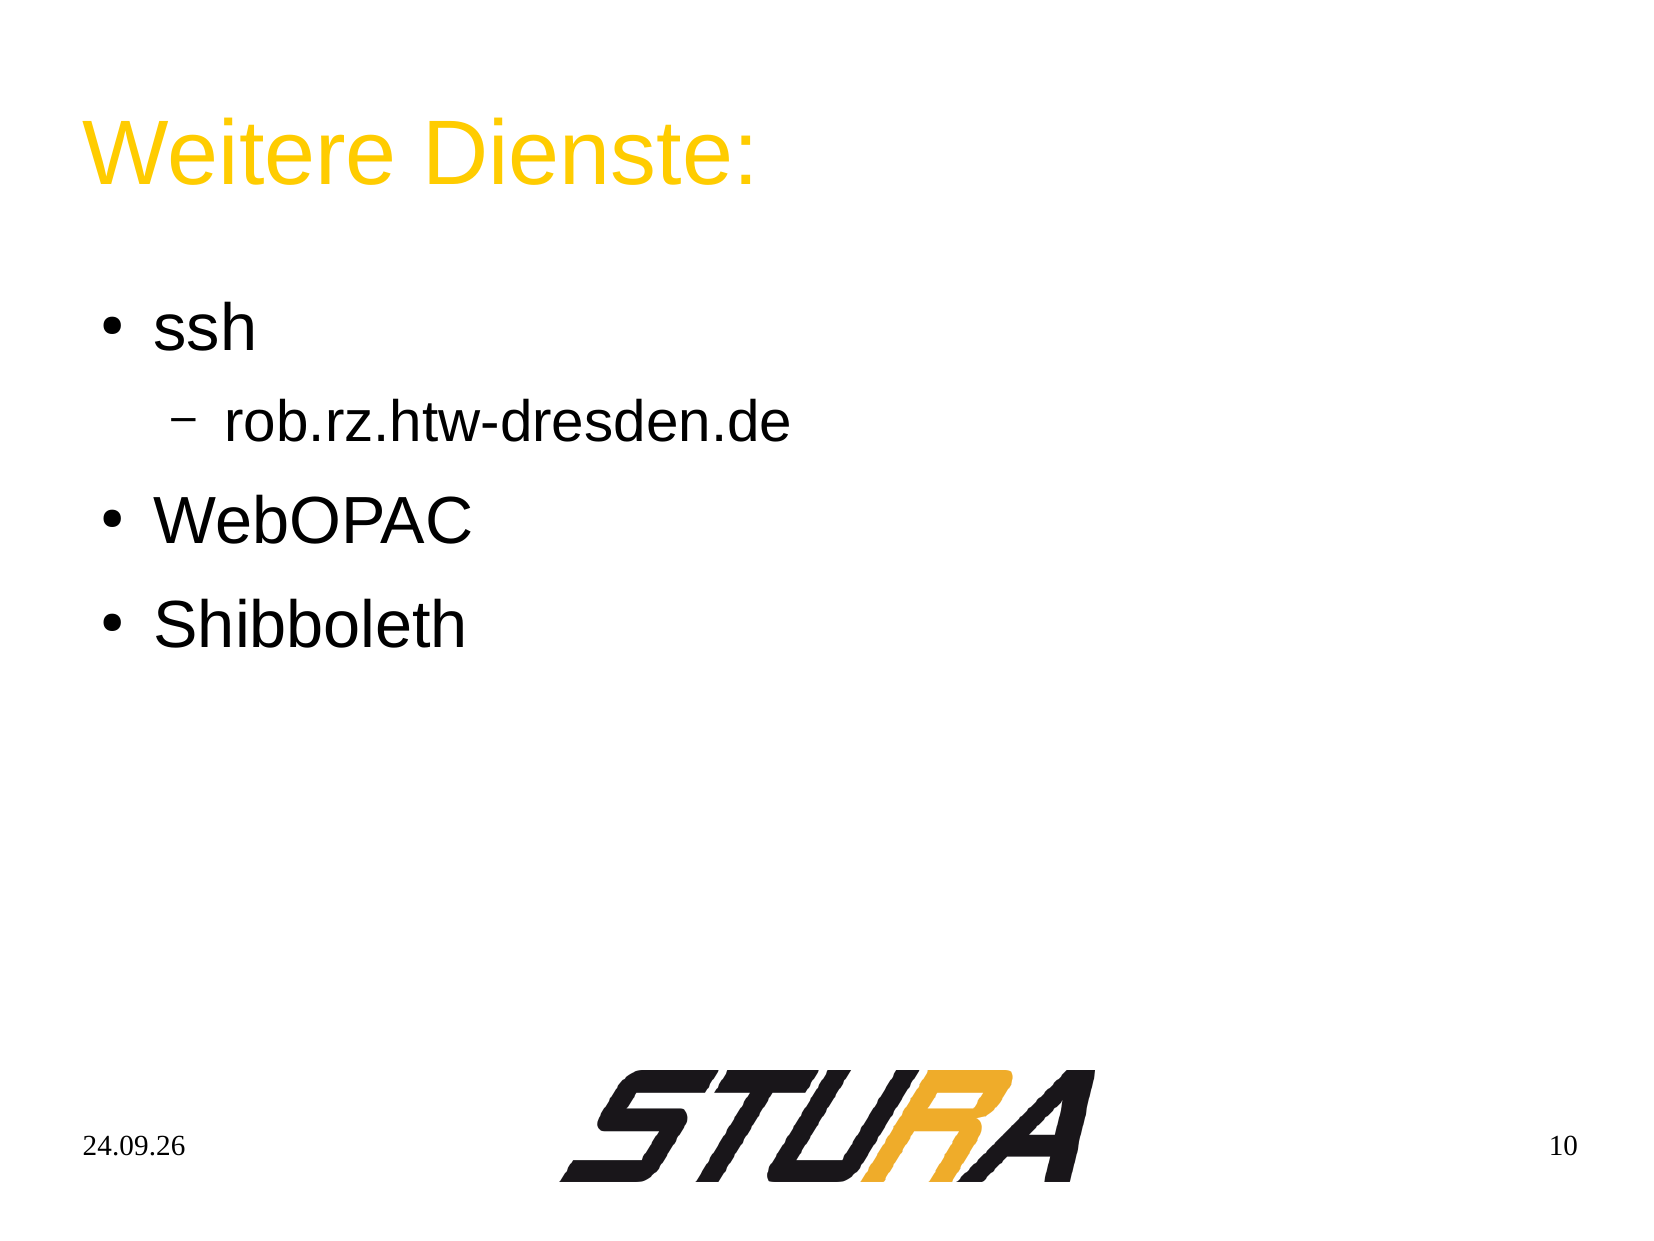

# Weitere Dienste:
ssh
rob.rz.htw-dresden.de
WebOPAC
Shibboleth